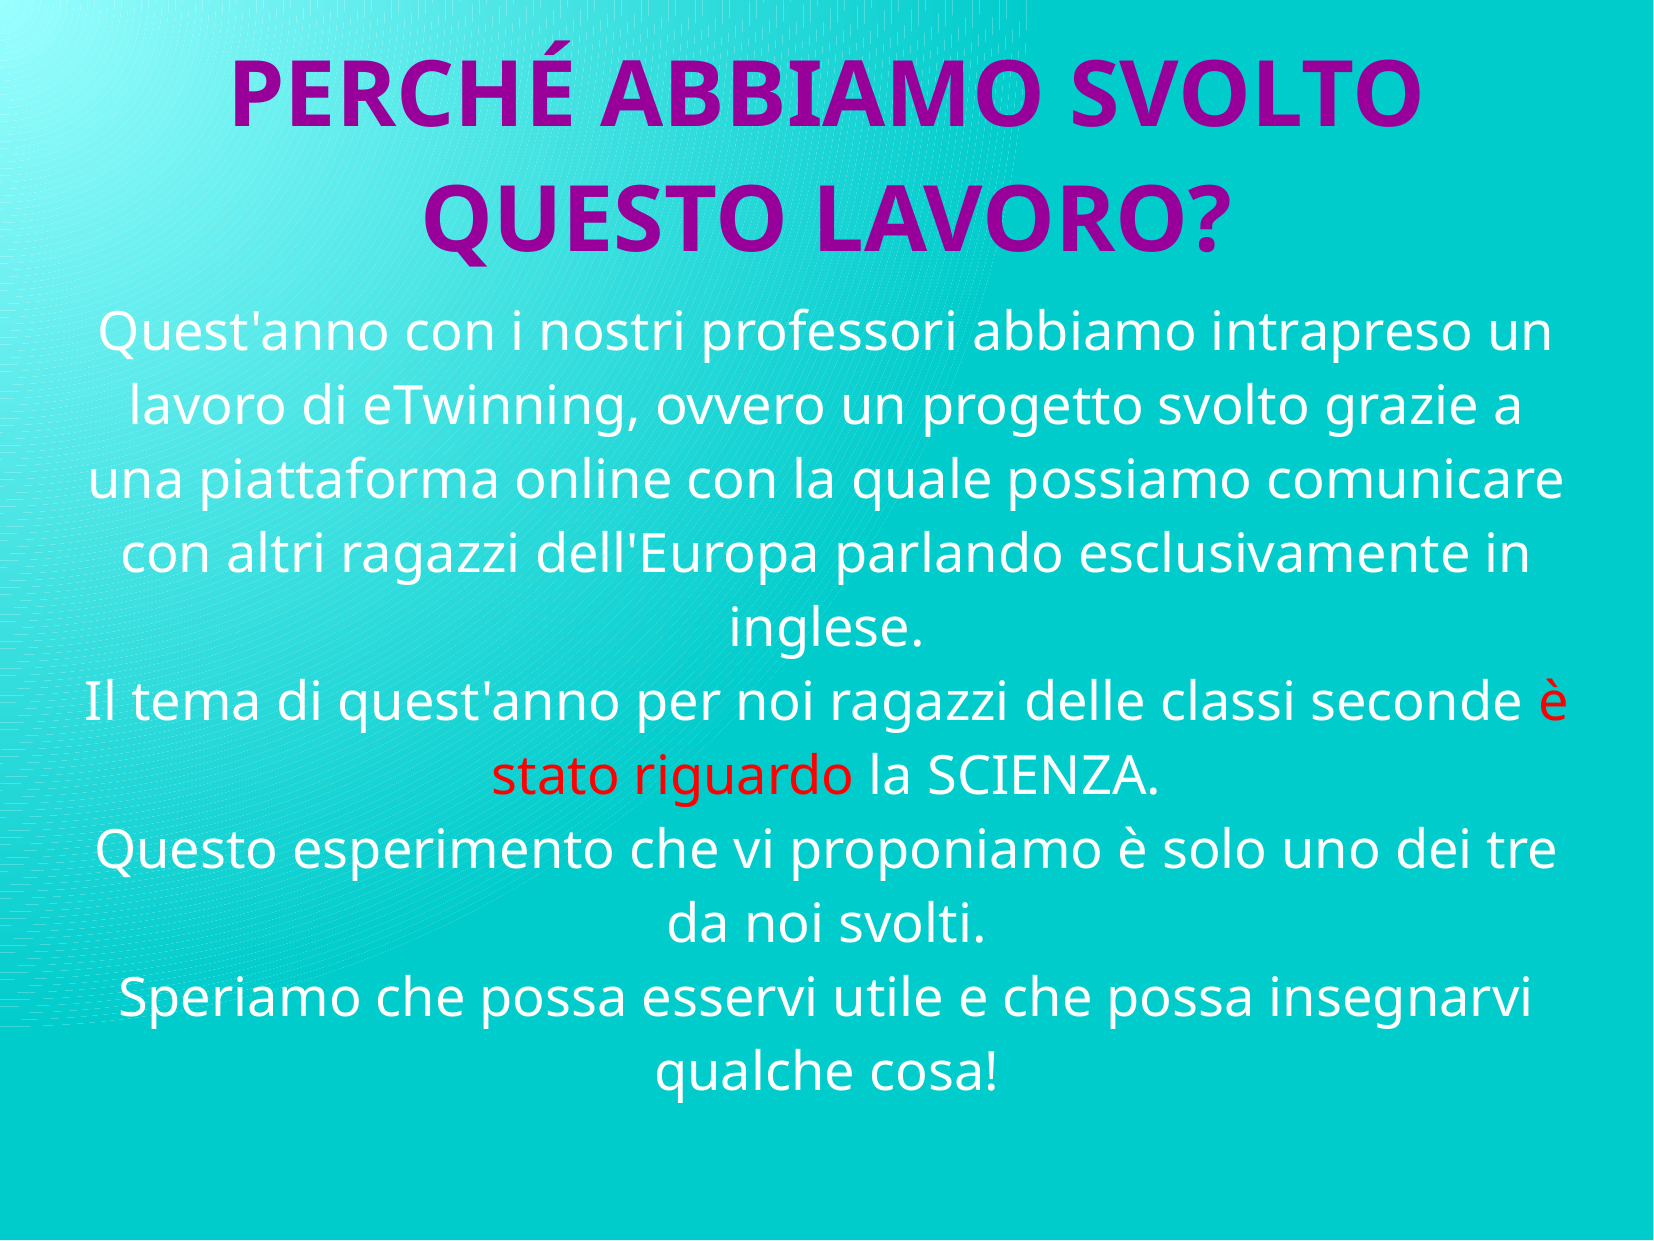

# PERCHÉ ABBIAMO SVOLTO QUESTO LAVORO?
Quest'anno con i nostri professori abbiamo intrapreso un lavoro di eTwinning, ovvero un progetto svolto grazie a una piattaforma online con la quale possiamo comunicare con altri ragazzi dell'Europa parlando esclusivamente in inglese.
Il tema di quest'anno per noi ragazzi delle classi seconde è stato riguardo la SCIENZA.
Questo esperimento che vi proponiamo è solo uno dei tre da noi svolti.
Speriamo che possa esservi utile e che possa insegnarvi qualche cosa!